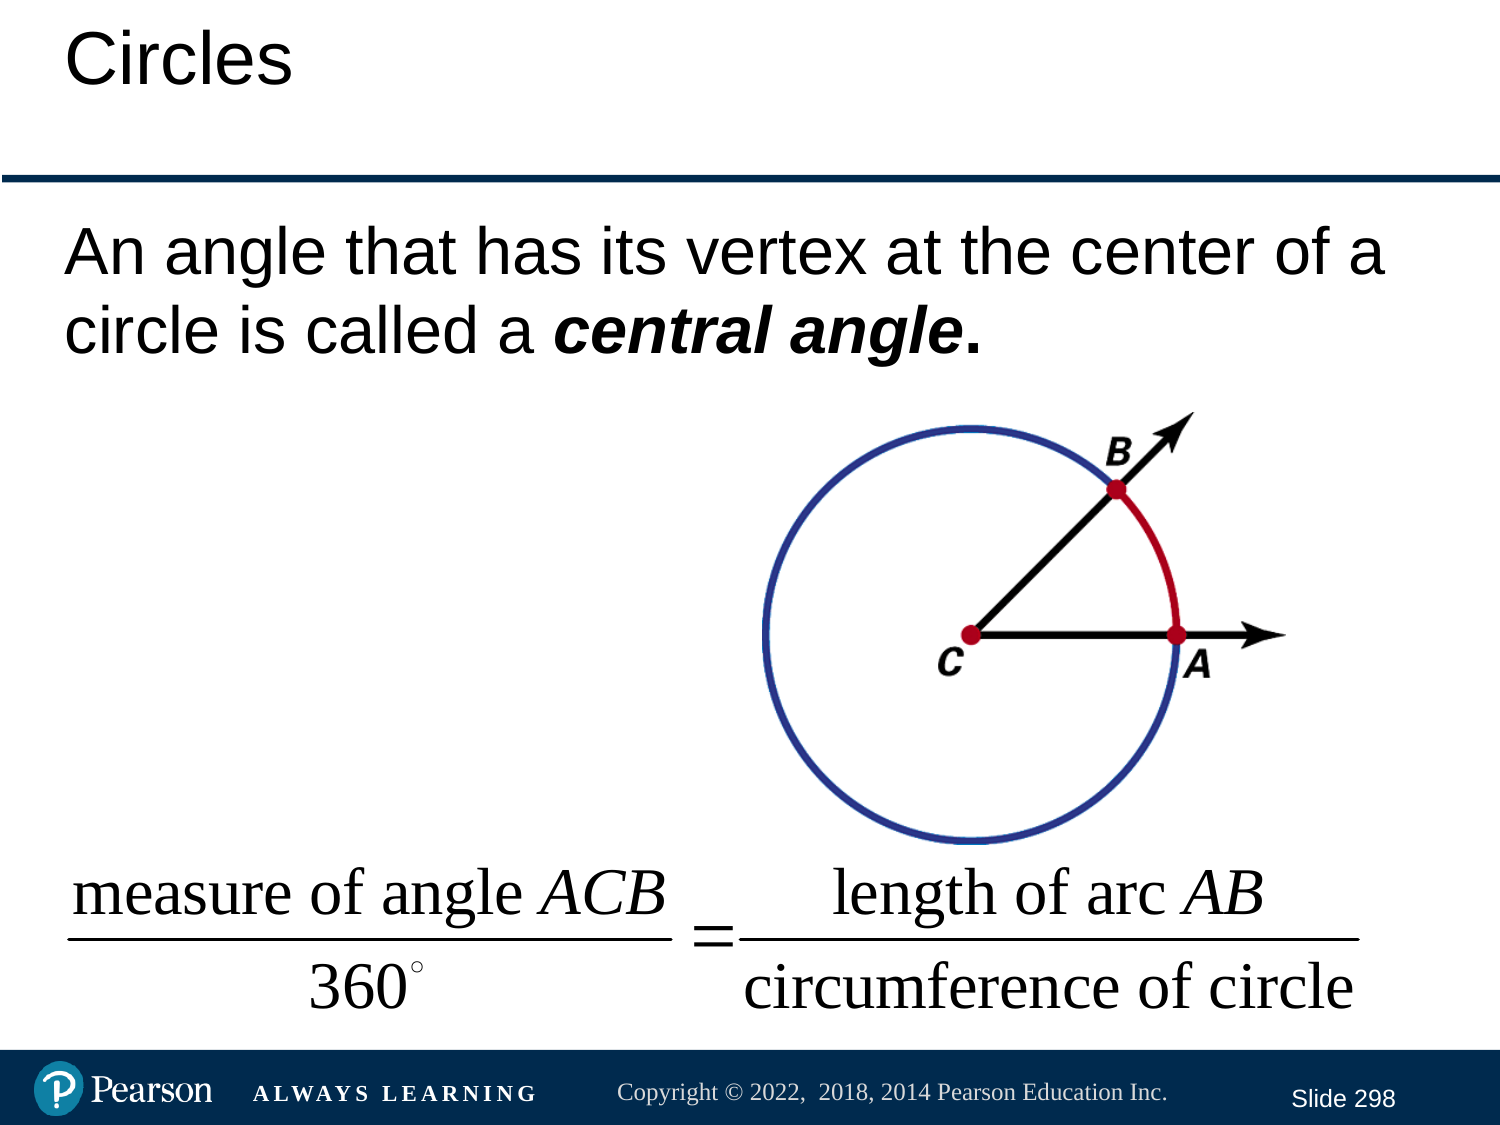

# Circles
An angle that has its vertex at the center of a circle is called a central angle.